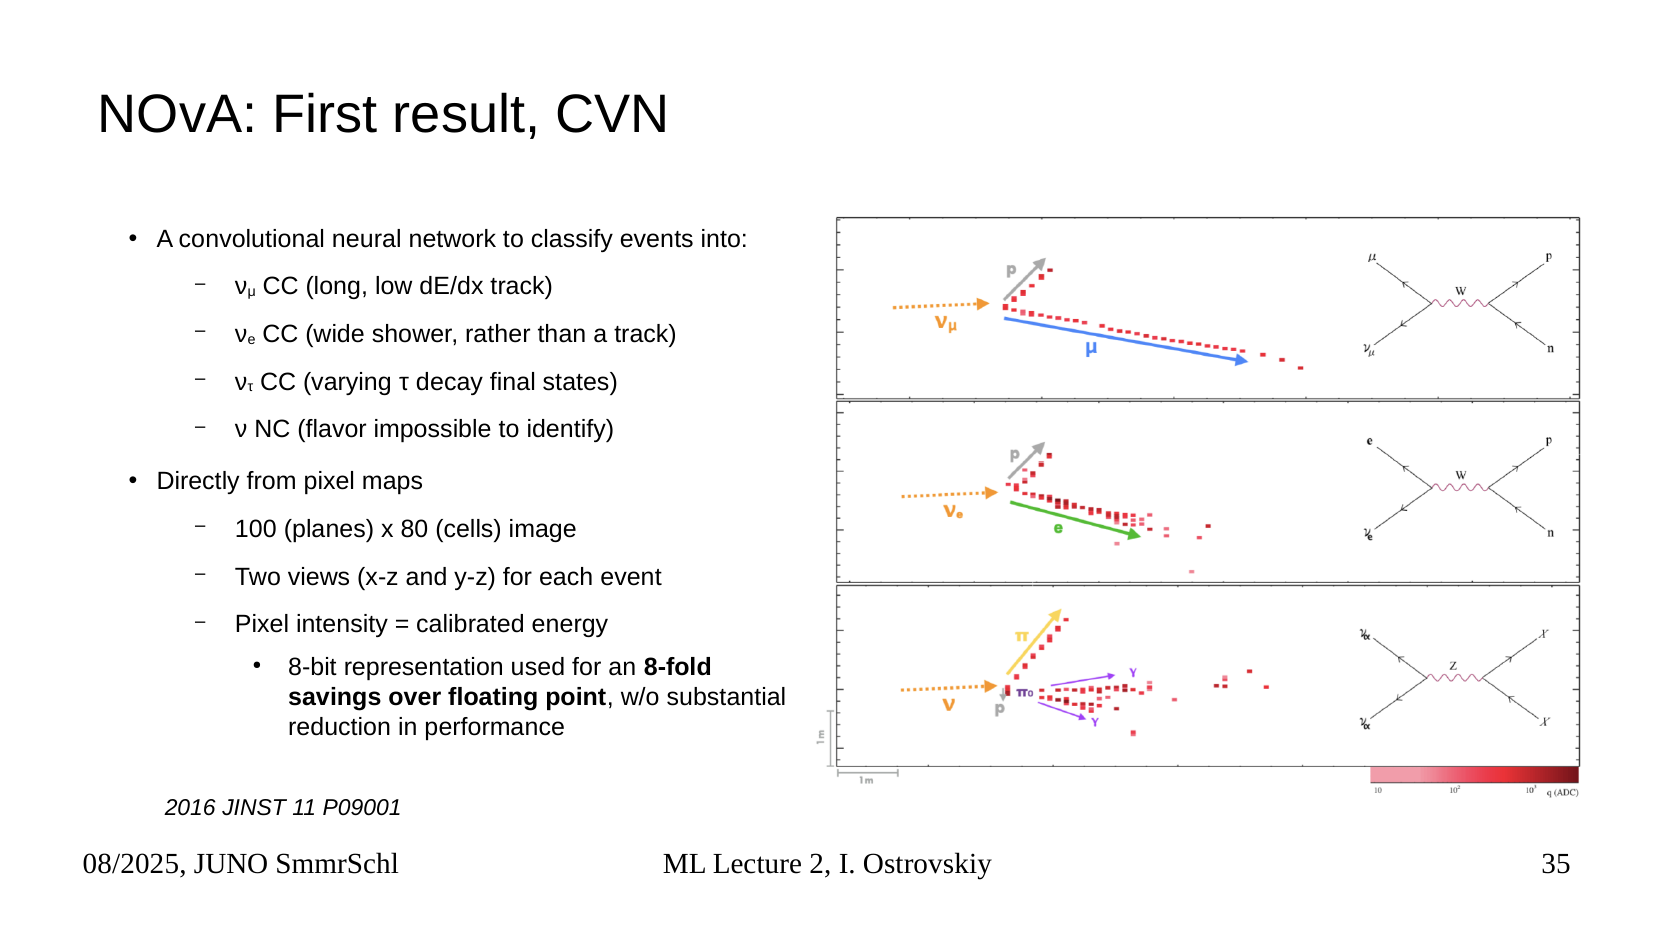

# NOvA: First result, CVN
A convolutional neural network to classify events into:
νμ CC (long, low dE/dx track)
νe CC (wide shower, rather than a track)
ντ CC (varying τ decay final states)
ν NC (flavor impossible to identify)
Directly from pixel maps
100 (planes) x 80 (cells) image
Two views (x-z and y-z) for each event
Pixel intensity = calibrated energy
8-bit representation used for an 8-fold savings over floating point, w/o substantial reduction in performance
2016 JINST 11 P09001
08/2025, JUNO SmmrSchl
ML Lecture 2, I. Ostrovskiy
35